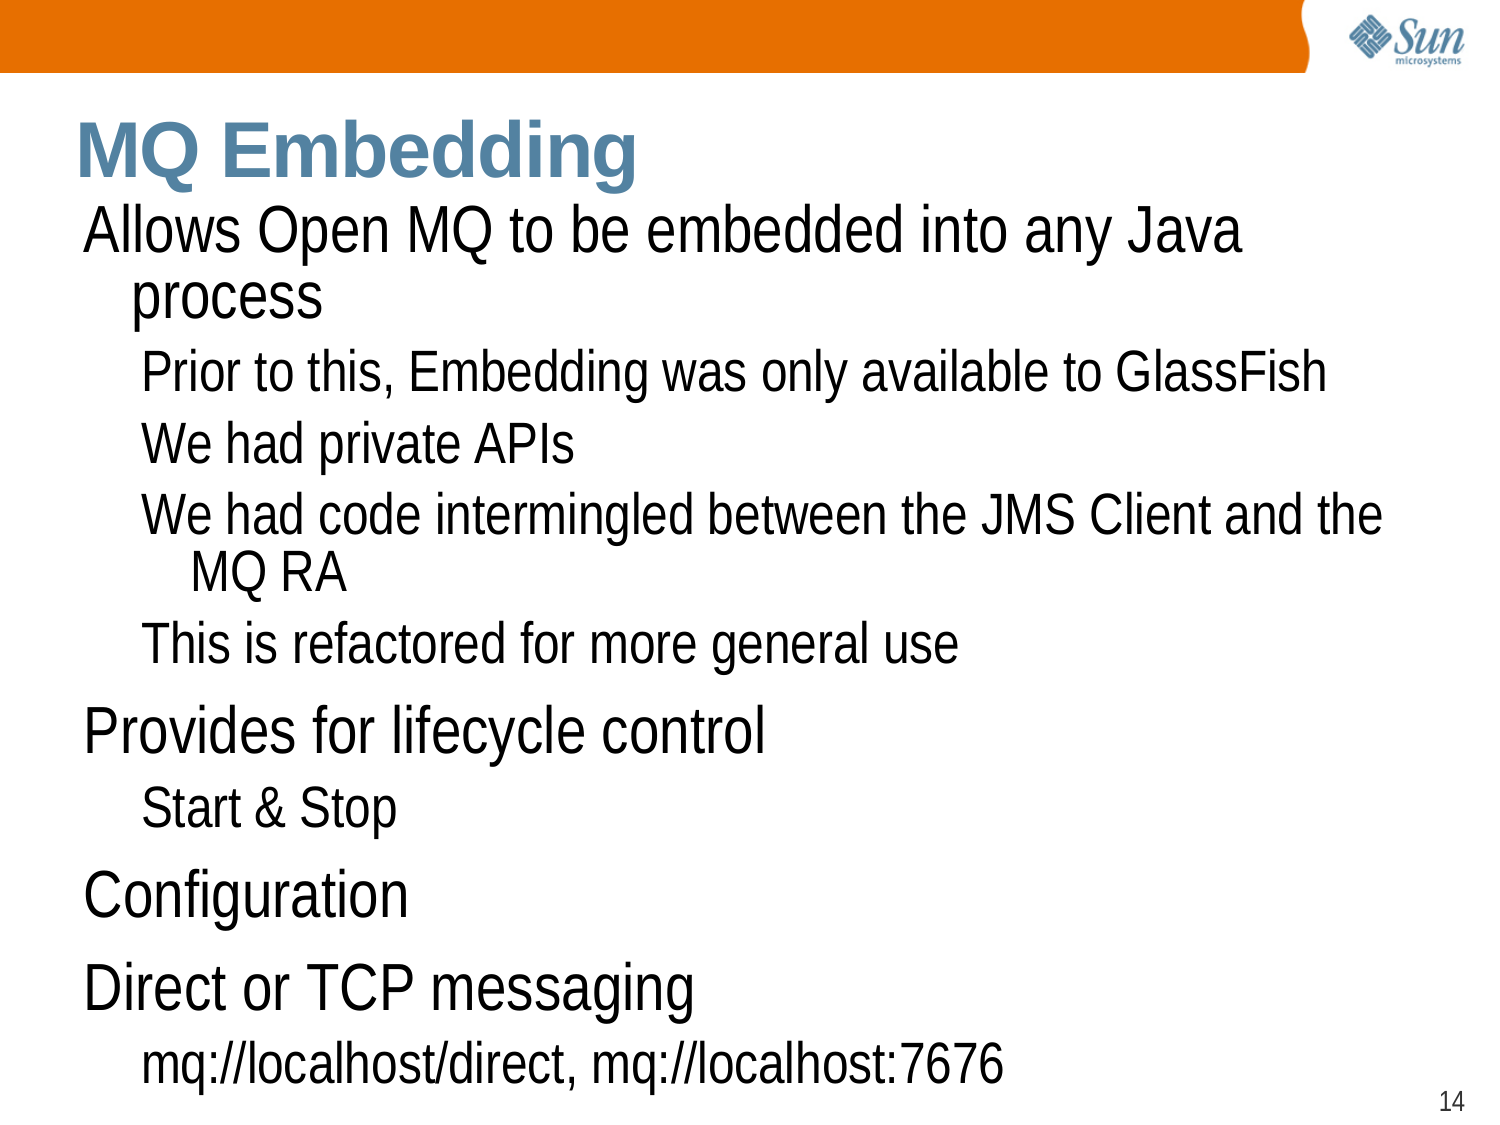

# MQ Embedding
Allows Open MQ to be embedded into any Java process
Prior to this, Embedding was only available to GlassFish
We had private APIs
We had code intermingled between the JMS Client and the MQ RA
This is refactored for more general use
Provides for lifecycle control
Start & Stop
Configuration
Direct or TCP messaging
mq://localhost/direct, mq://localhost:7676